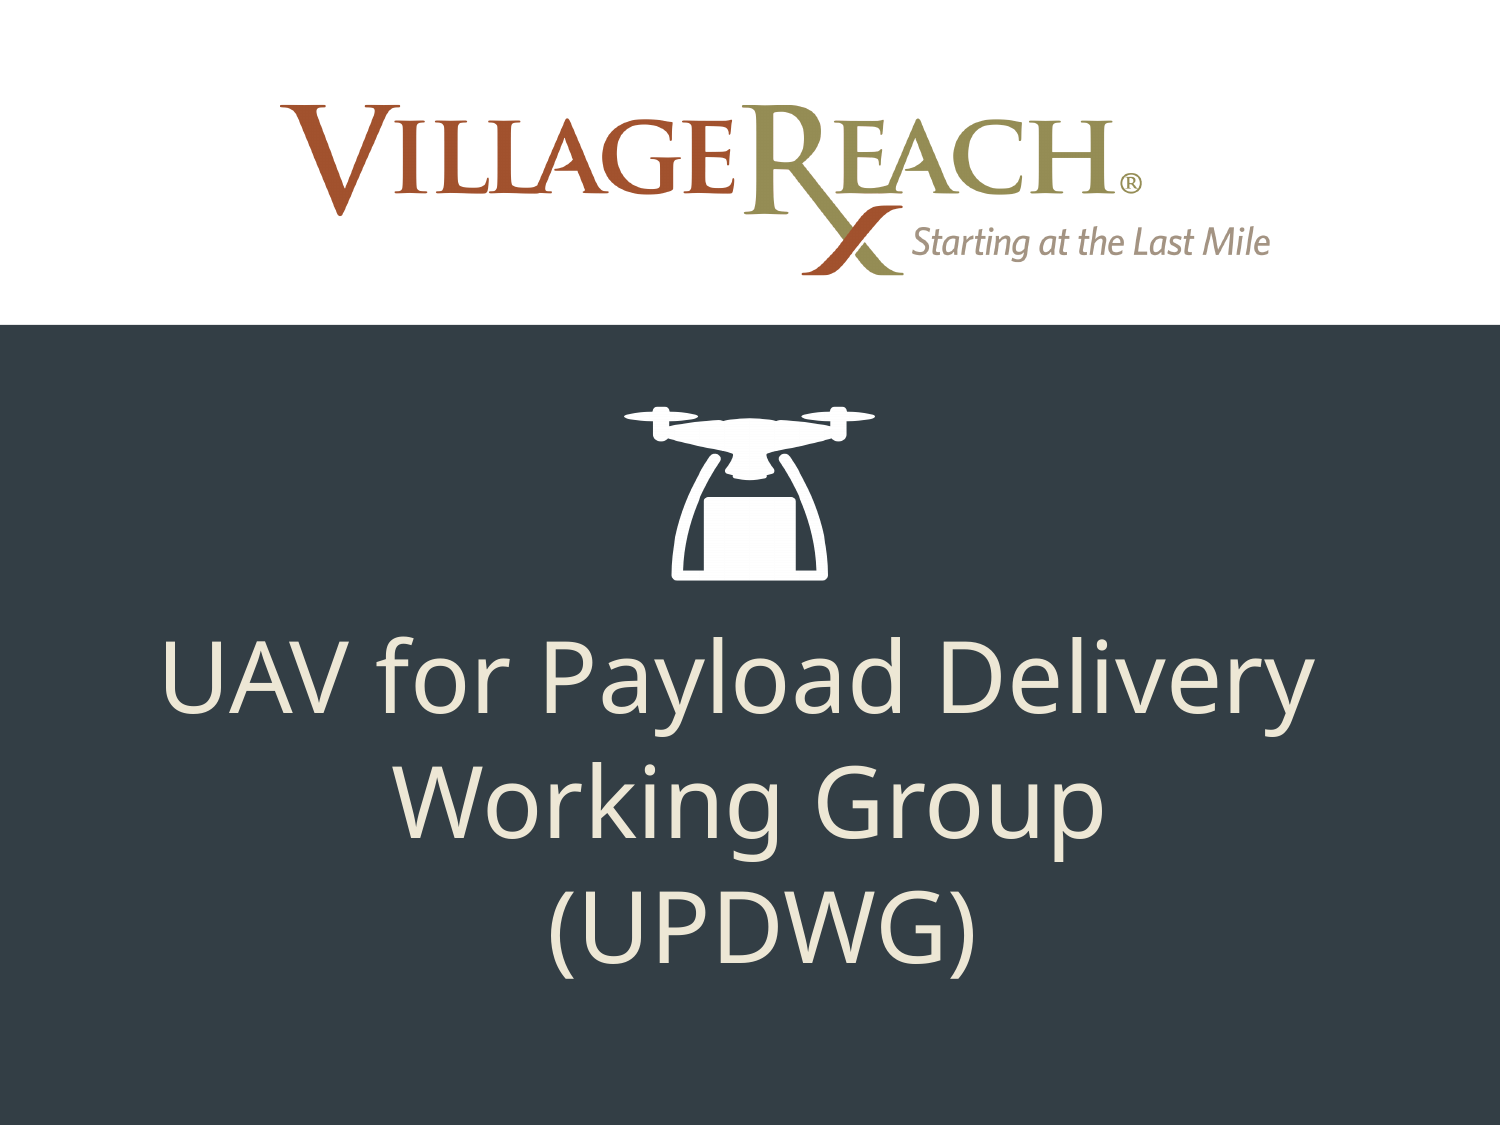

# UAV for Payload Delivery Working Group (UPDWG)